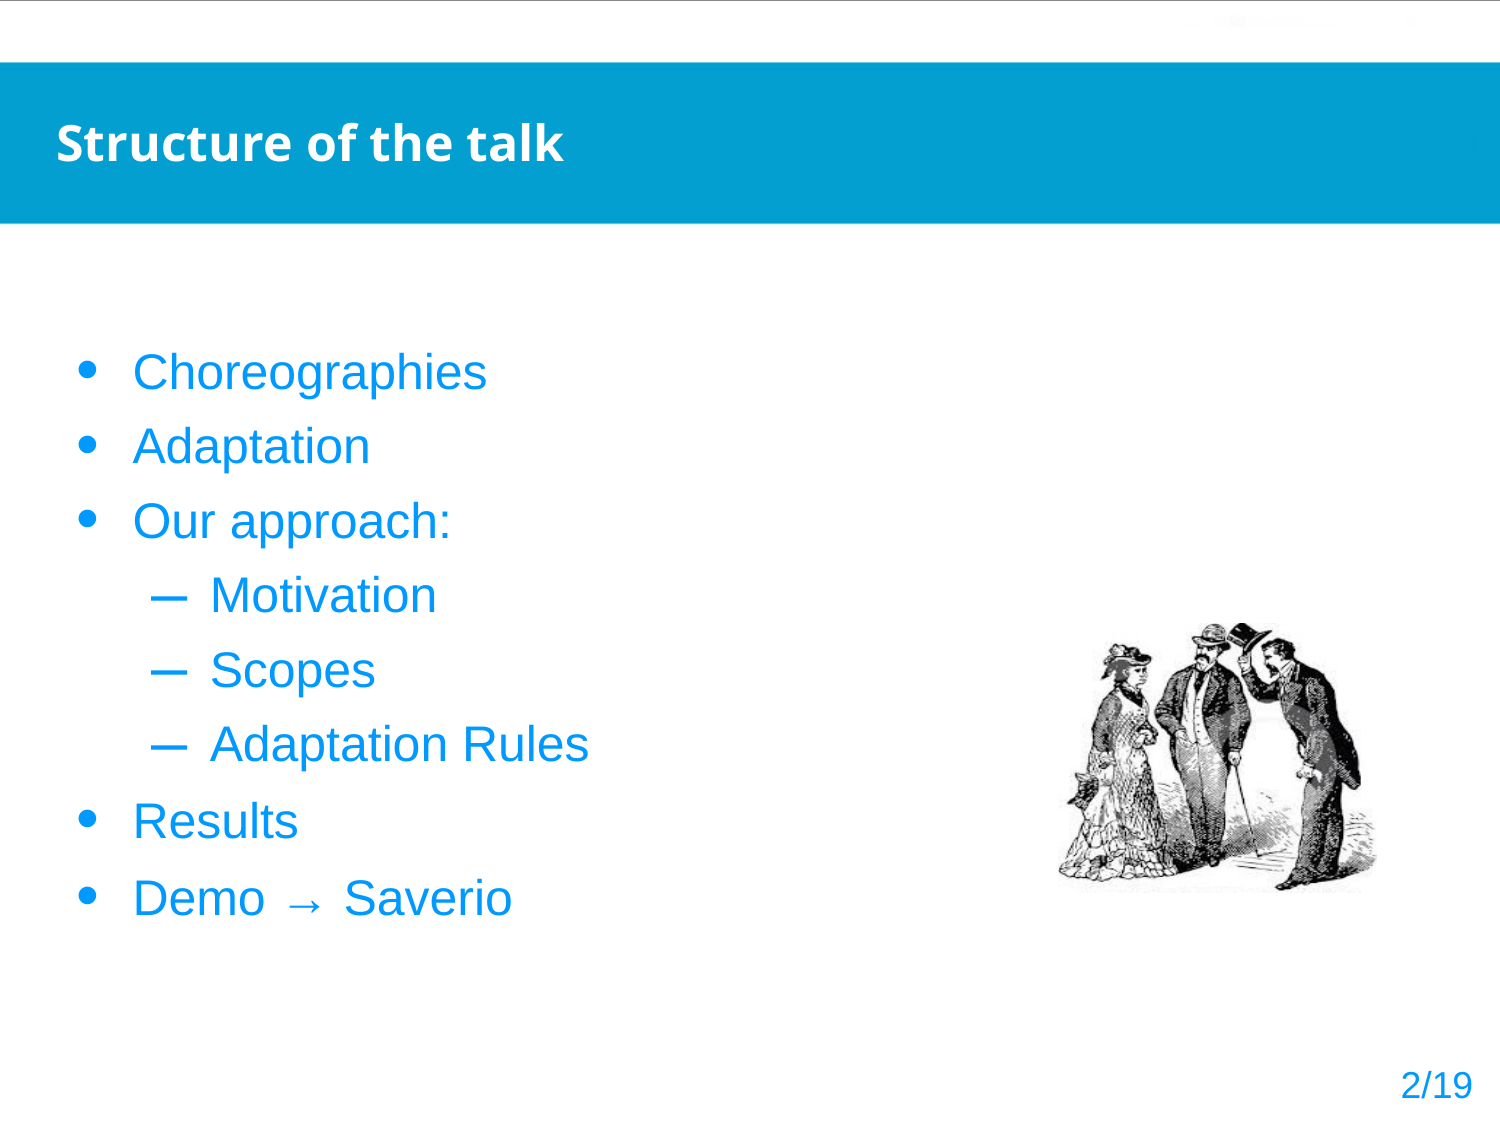

# Structure of the talk
Choreographies
Adaptation
Our approach:
Motivation
Scopes
Adaptation Rules
Results
Demo → Saverio